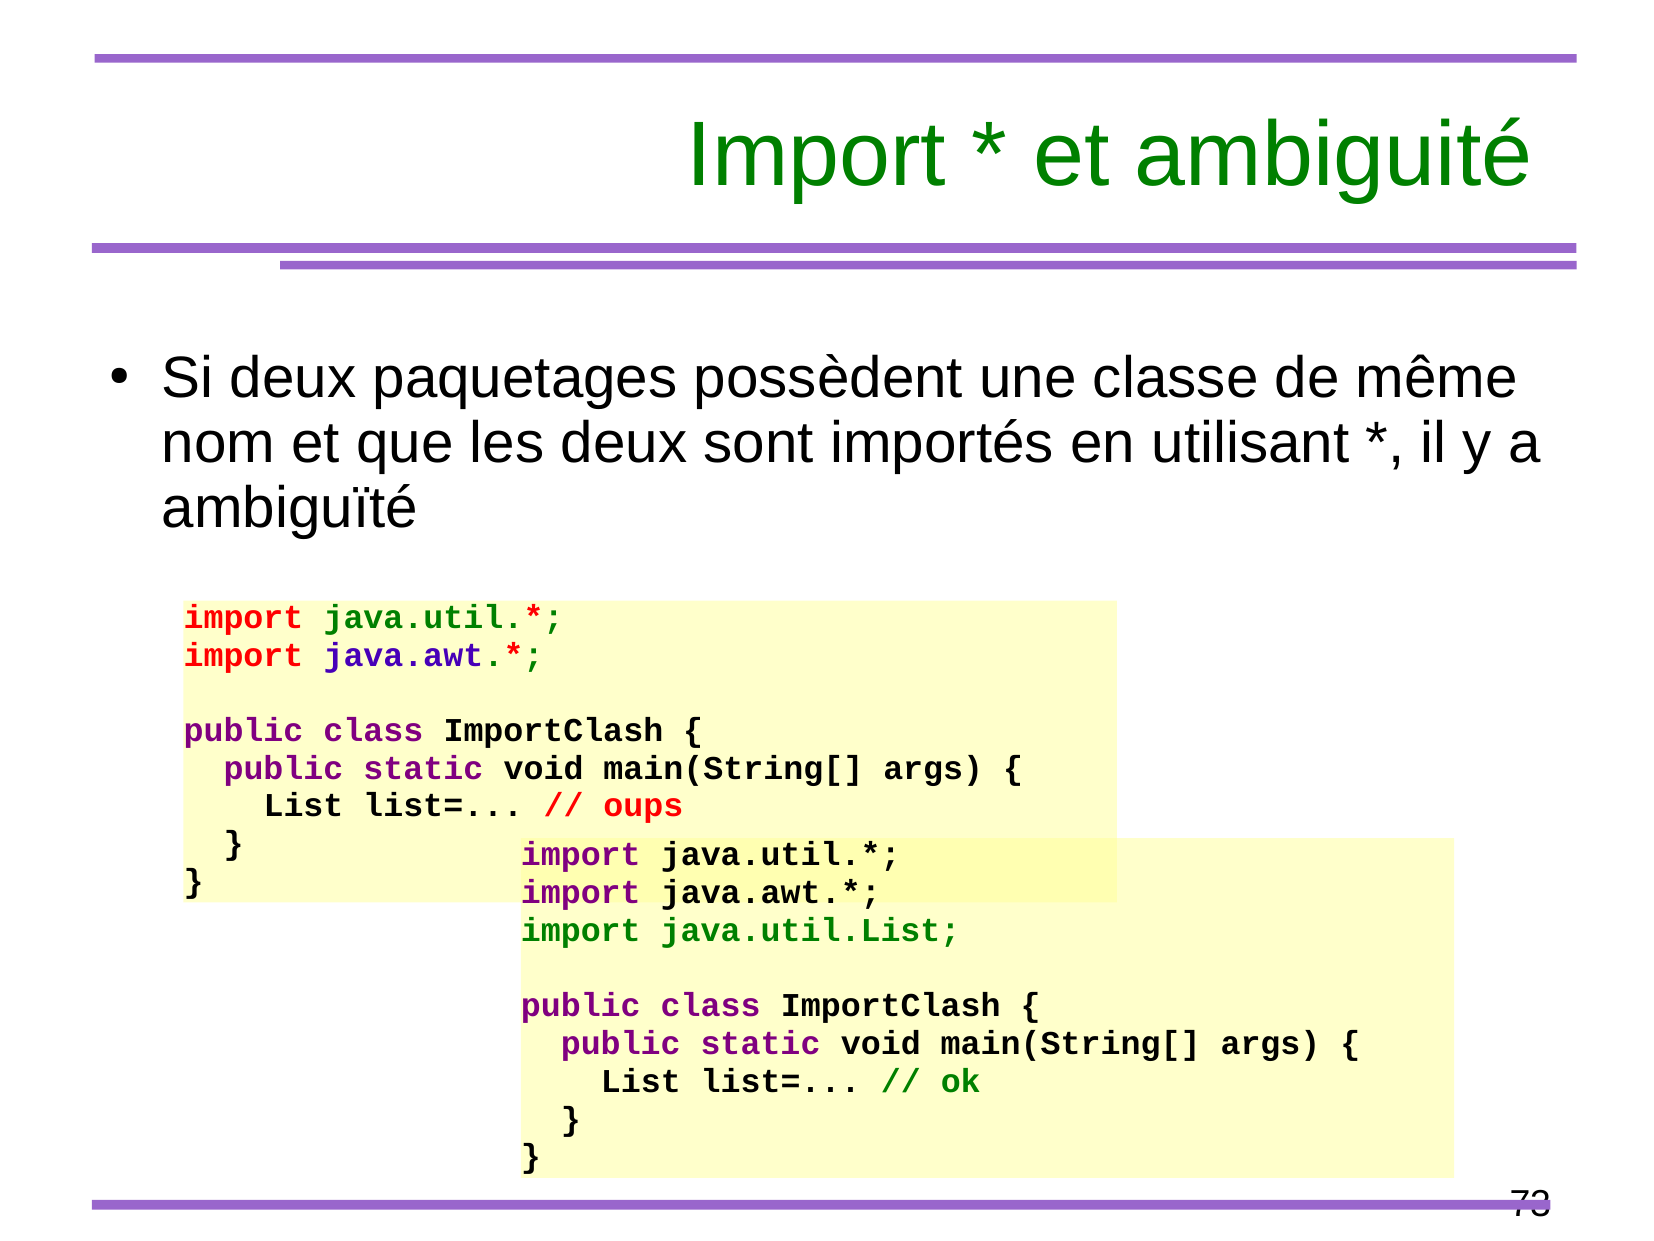

# Import * et ambiguité
Si deux paquetages possèdent une classe de même nom et que les deux sont importés en utilisant *, il y a ambiguïté
import java.util.*;
import java.awt.*;
public class ImportClash {
 public static void main(String[] args) {
 List list=... // oups
 }
}
import java.util.*;
import java.awt.*;
import java.util.List;
public class ImportClash {
 public static void main(String[] args) {
 List list=... // ok
 }
}